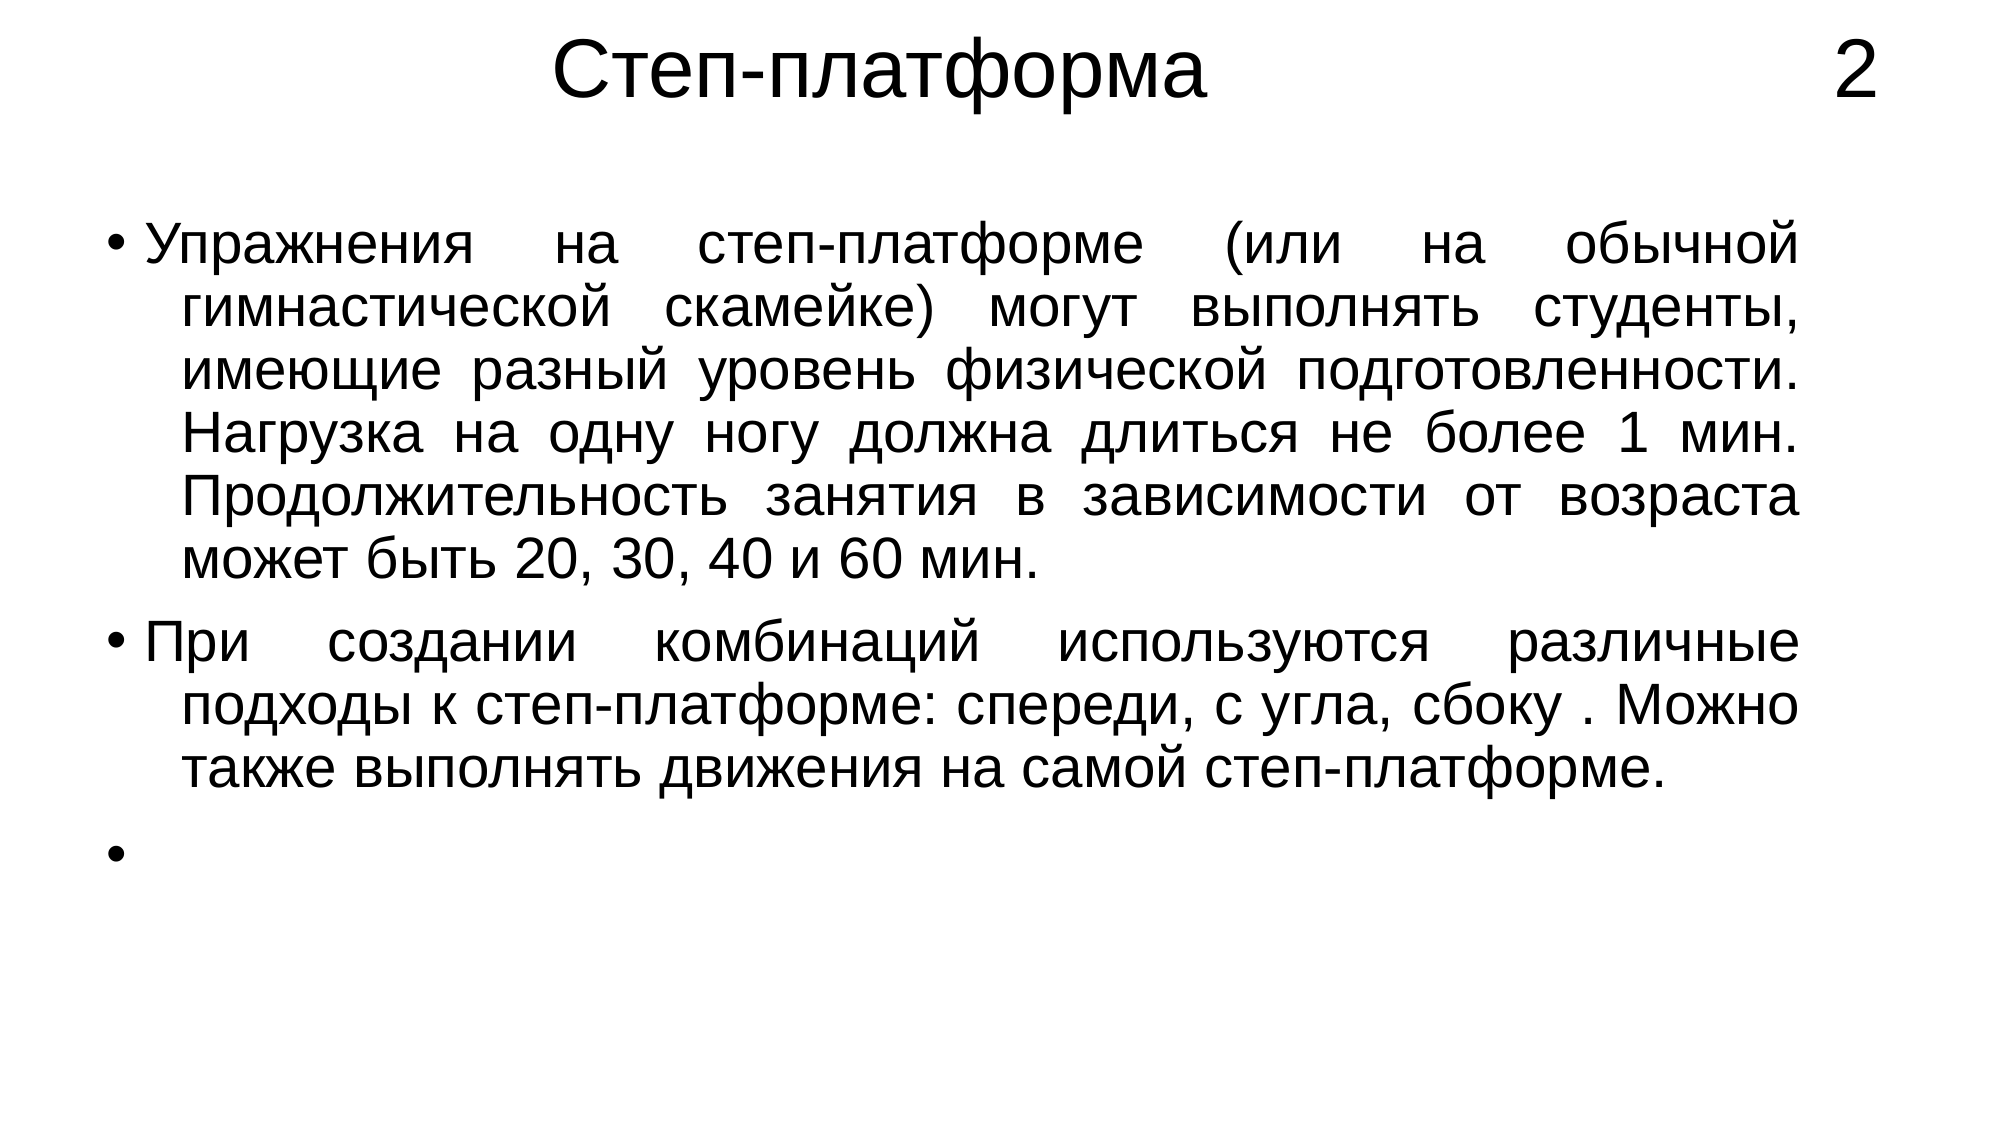

# Степ-платформа 2
Упражнения на степ-платформе (или на обычной гимнастической скамейке) могут выполнять студенты, имеющие разный уровень физической подготовленности. Нагрузка на одну ногу должна длиться не более 1 мин. Продолжительность занятия в зависимости от возраста может быть 20, 30, 40 и 60 мин.
При создании комбинаций используются различные подходы к степ-платформе: спереди, с угла, сбоку . Можно также выполнять движения на самой степ-платформе.